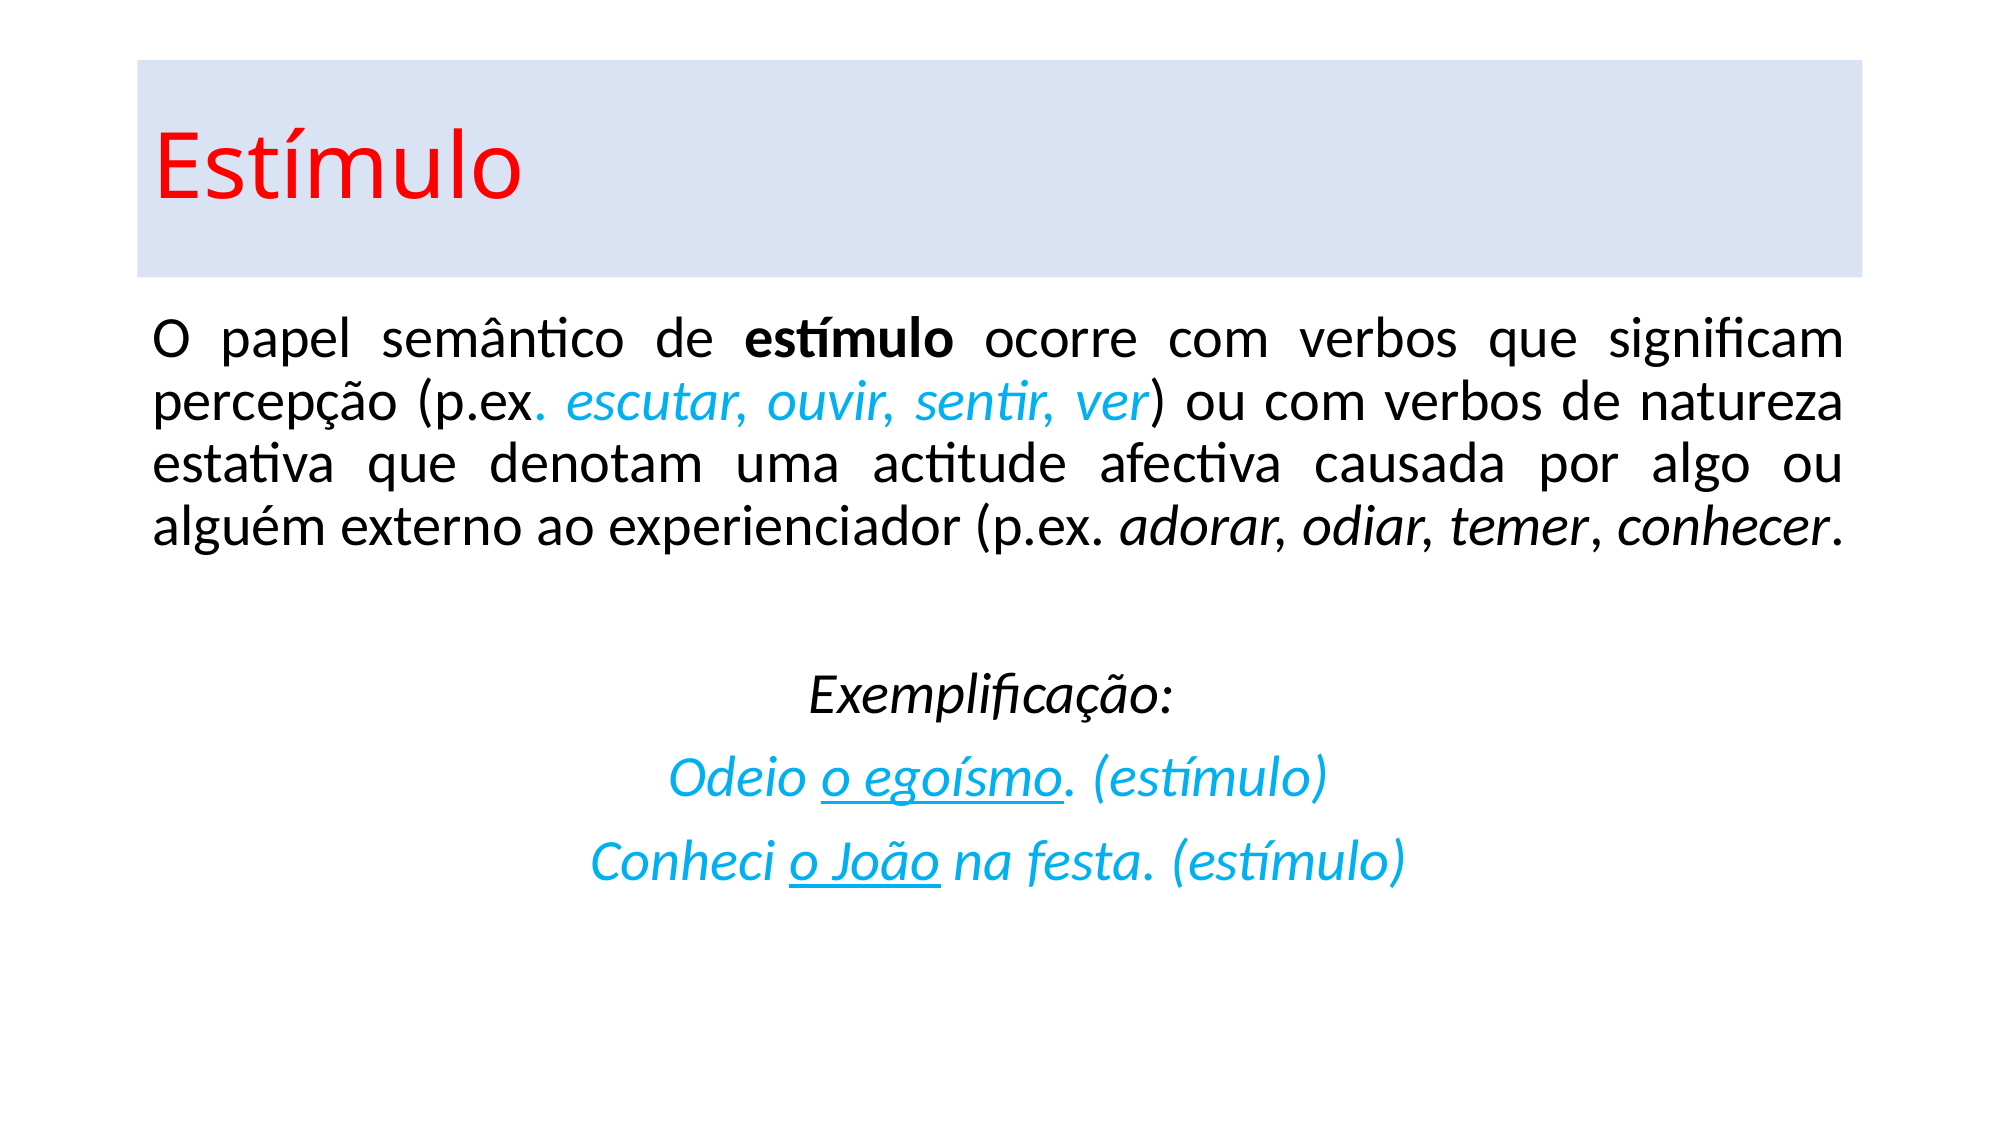

# Estímulo
O papel semântico de estímulo ocorre com verbos que significam percepção (p.ex. escutar, ouvir, sentir, ver) ou com verbos de natureza estativa que denotam uma actitude afectiva causada por algo ou alguém externo ao experienciador (p.ex. adorar, odiar, temer, conhecer.
Exemplificação:
Odeio o egoísmo. (estímulo)
Conheci o João na festa. (estímulo)